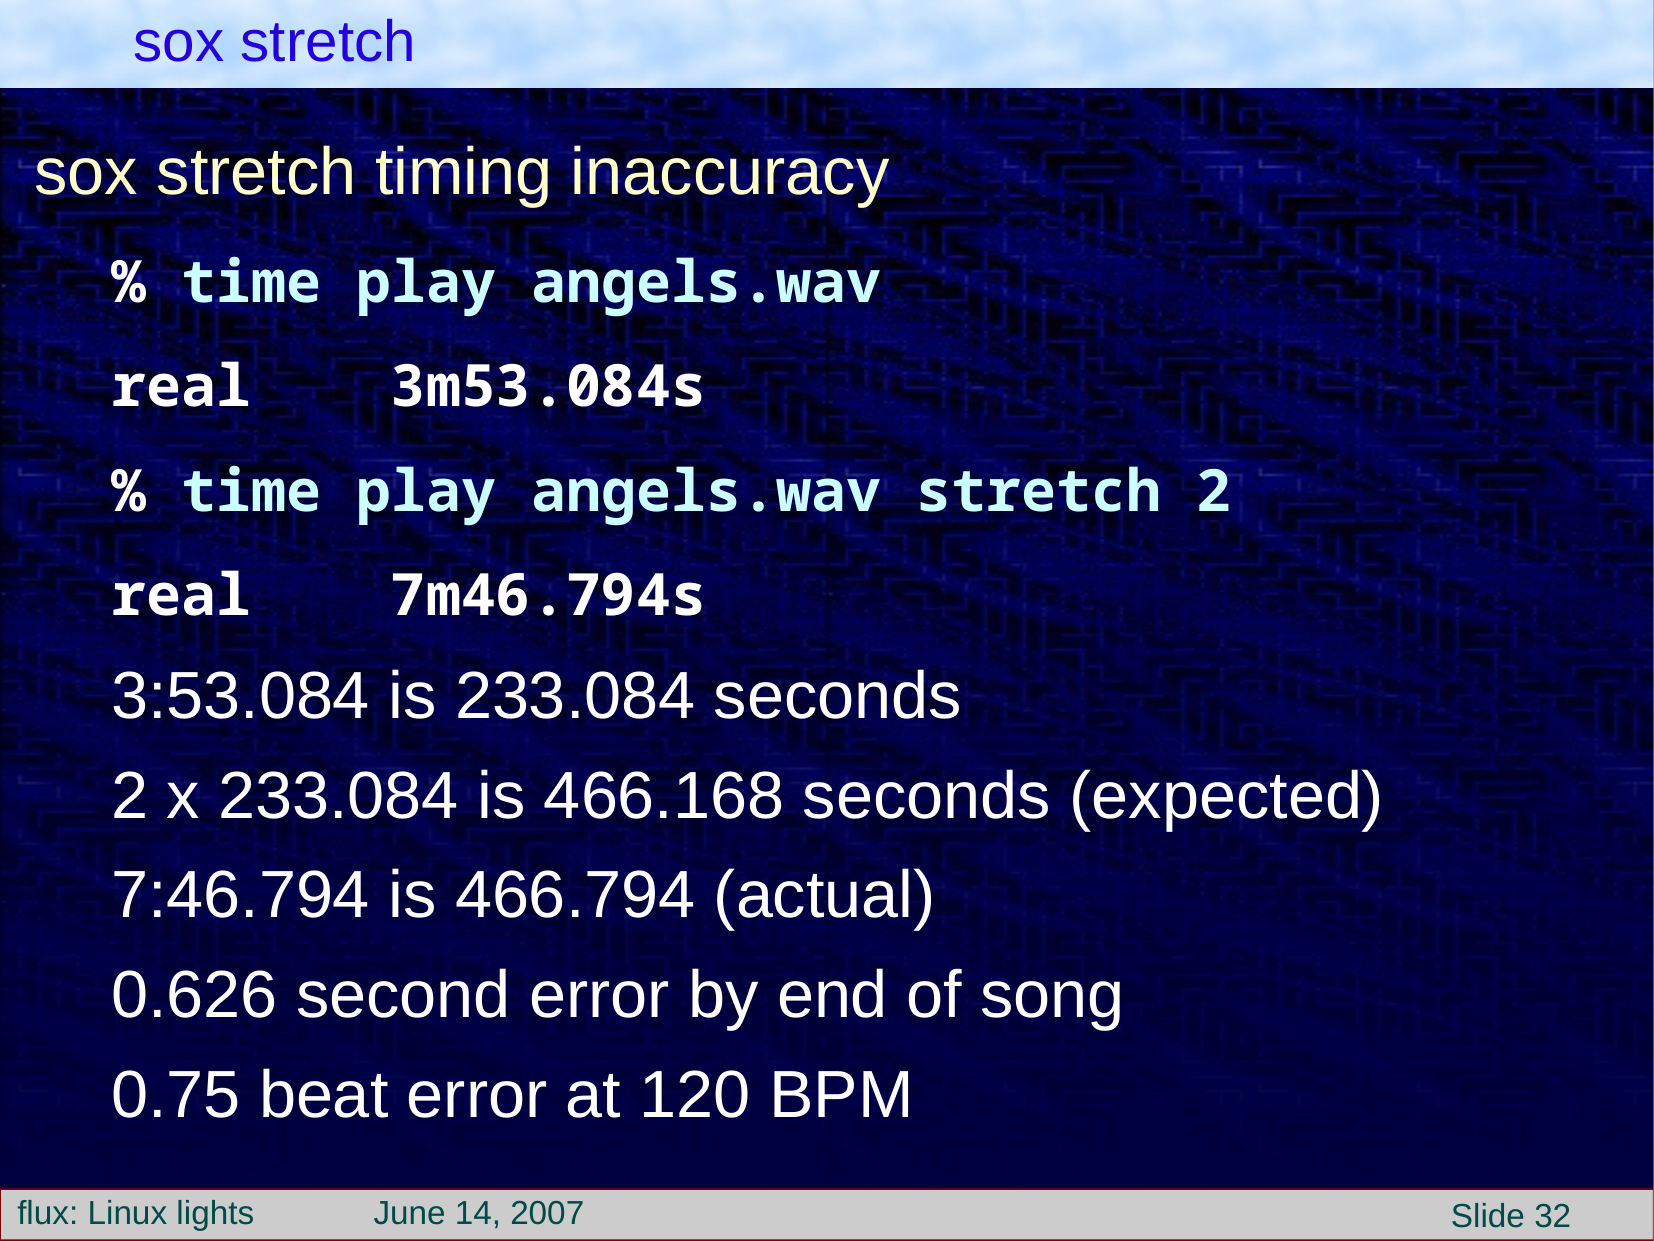

sox stretch
# sox stretch timing inaccuracy
% time play angels.wav
real 3m53.084s
% time play angels.wav stretch 2
real 7m46.794s
3:53.084 is 233.084 seconds
2 x 233.084 is 466.168 seconds (expected)
7:46.794 is 466.794 (actual)
0.626 second error by end of song
0.75 beat error at 120 BPM
flux: Linux lights	June 14, 2007
Slide